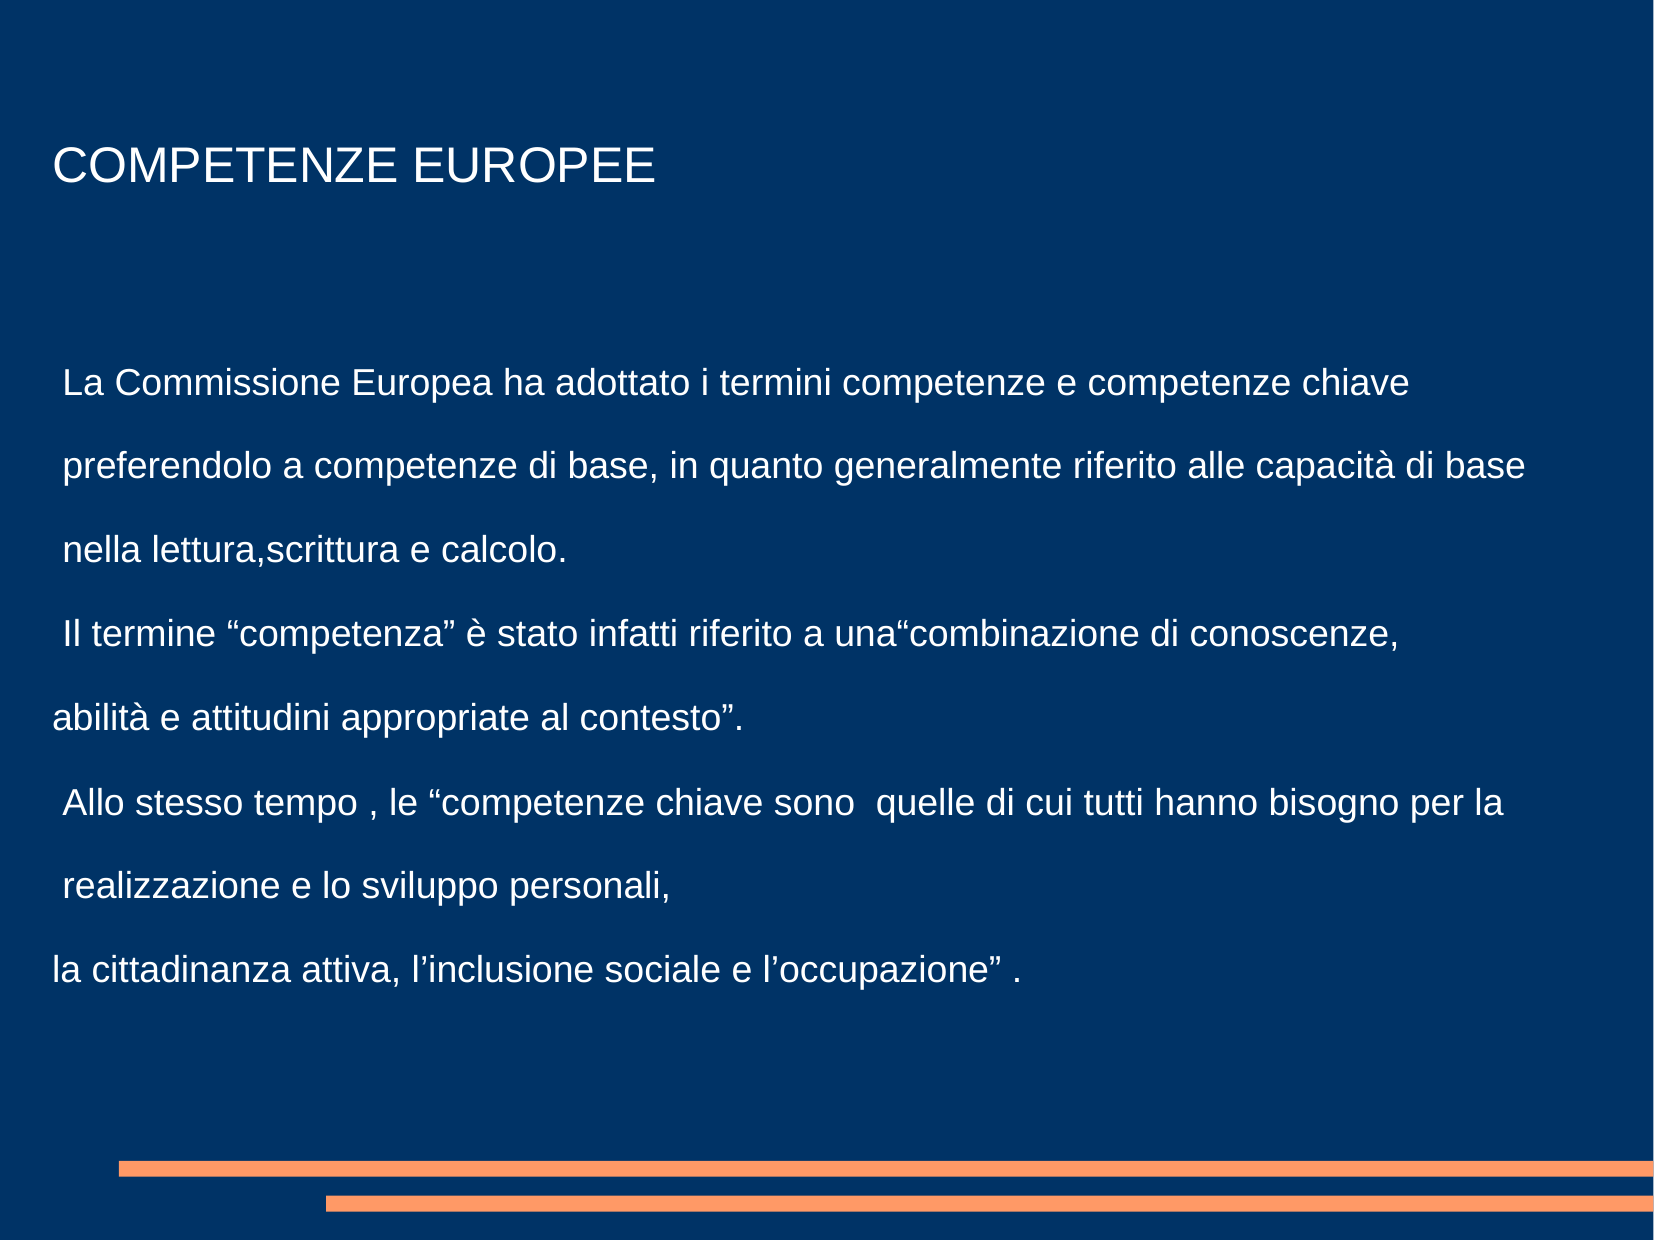

COMPETENZE EUROPEE
 La Commissione Europea ha adottato i termini competenze e competenze chiave
 preferendolo a competenze di base, in quanto generalmente riferito alle capacità di base
 nella lettura,scrittura e calcolo.
 Il termine “competenza” è stato infatti riferito a una“combinazione di conoscenze,
abilità e attitudini appropriate al contesto”.
 Allo stesso tempo , le “competenze chiave sono quelle di cui tutti hanno bisogno per la
 realizzazione e lo sviluppo personali,
la cittadinanza attiva, l’inclusione sociale e l’occupazione” .